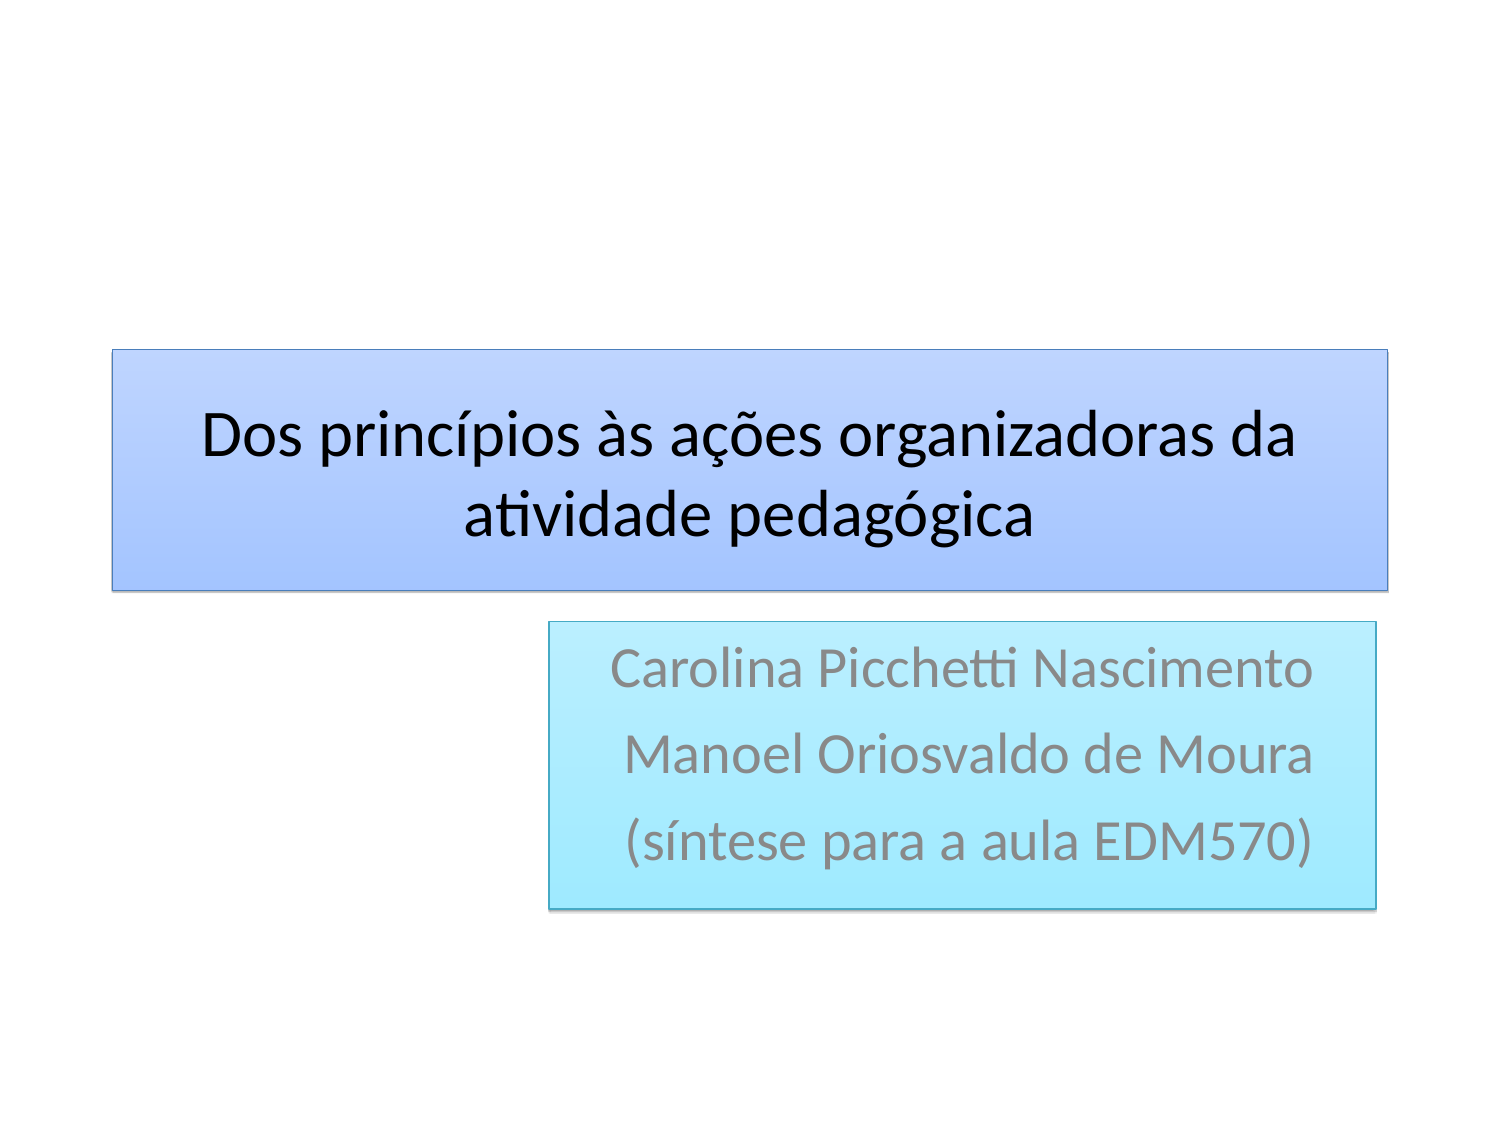

# Dos princípios às ações organizadoras da atividade pedagógica
Carolina Picchetti Nascimento
Manoel Oriosvaldo de Moura
(síntese para a aula EDM570)